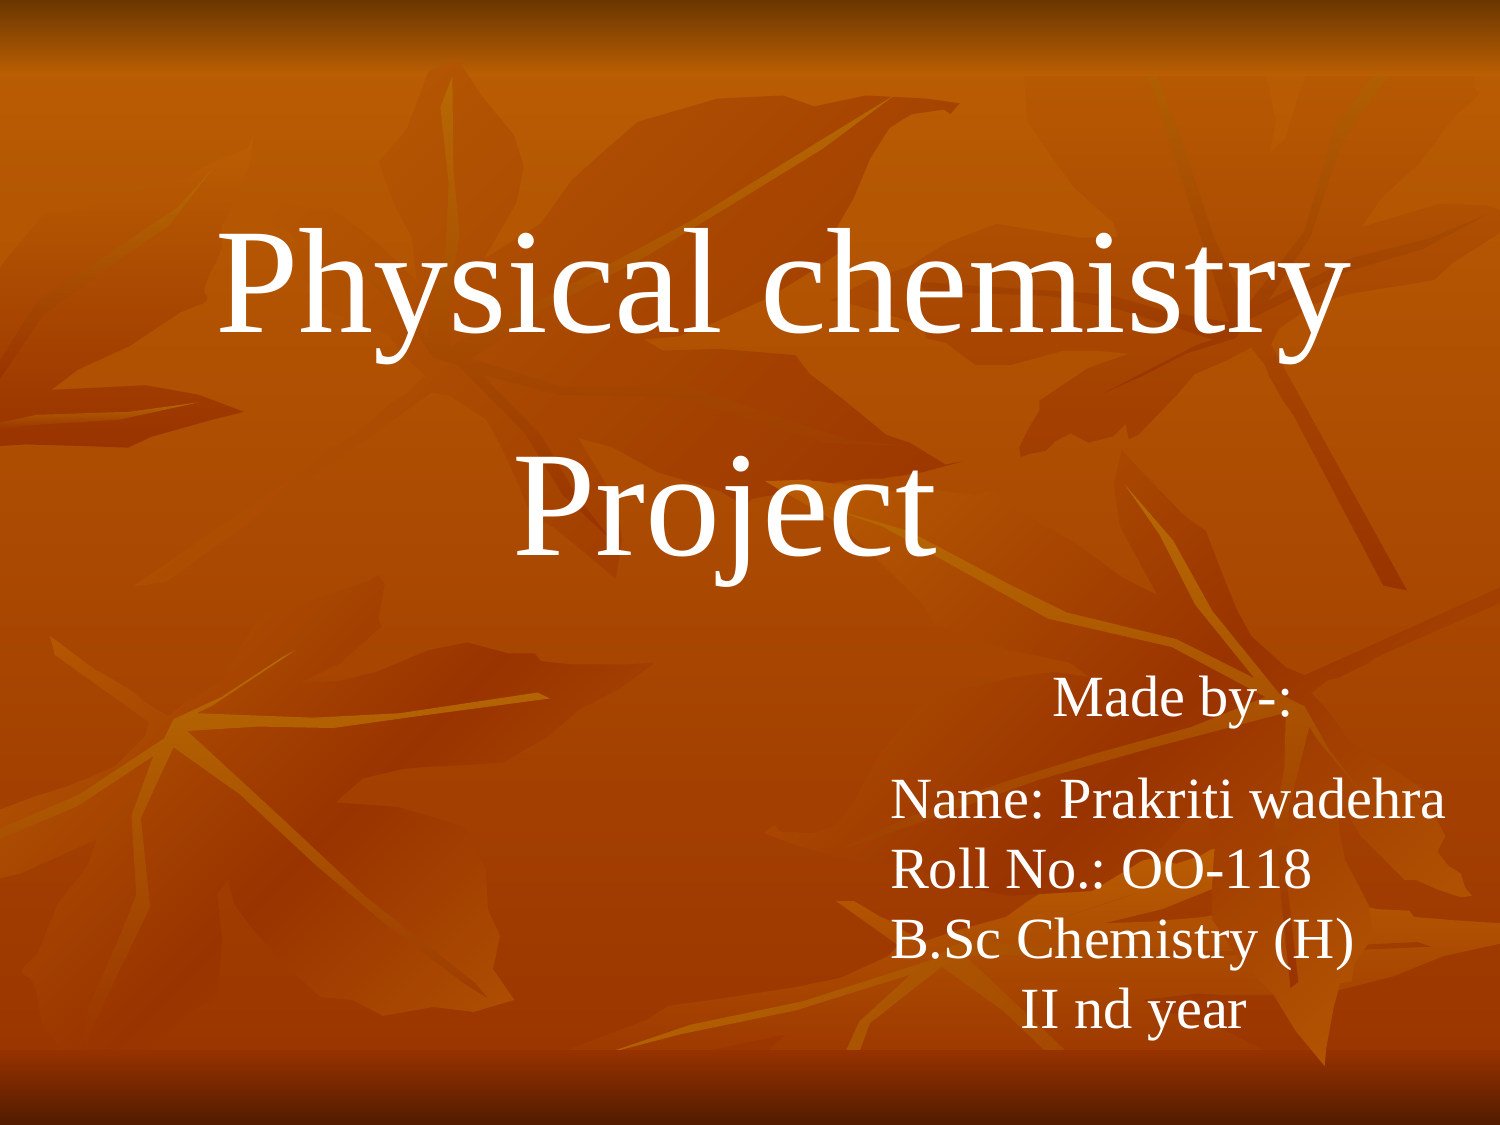

Physical chemistry
Project
Made by-:
Name: Prakriti wadehra
Roll No.: OO-118
B.Sc Chemistry (H)
 II nd year